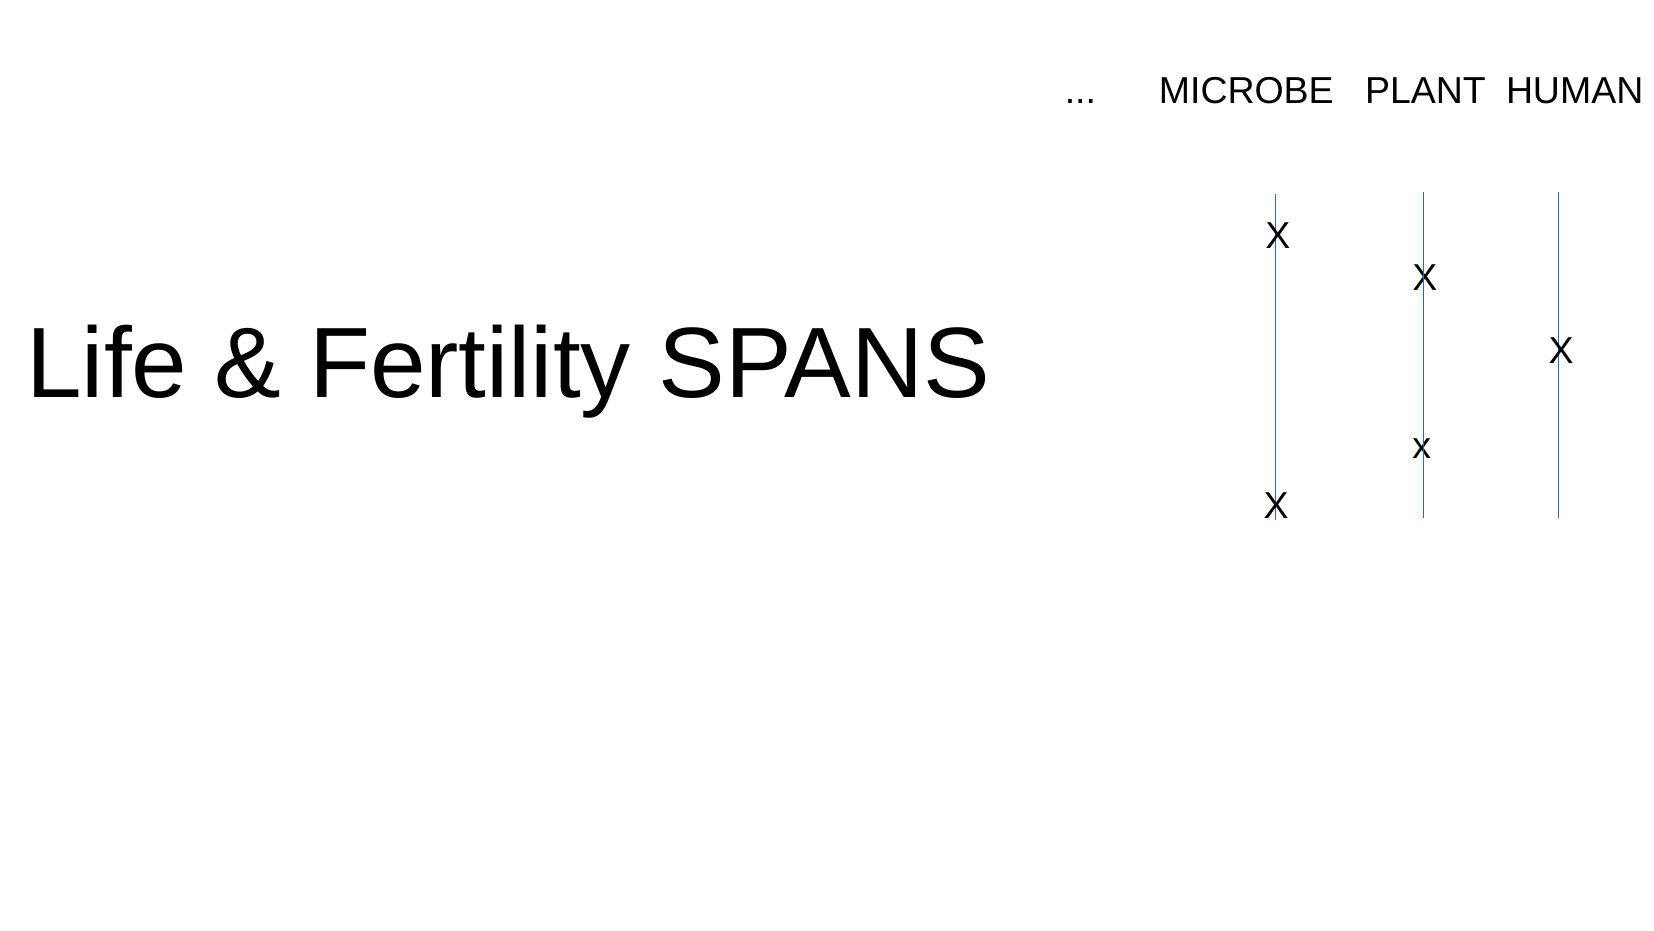

... MICROBE PLANT HUMAN
X
 X
 x
Life & Fertility SPANS
X
 X